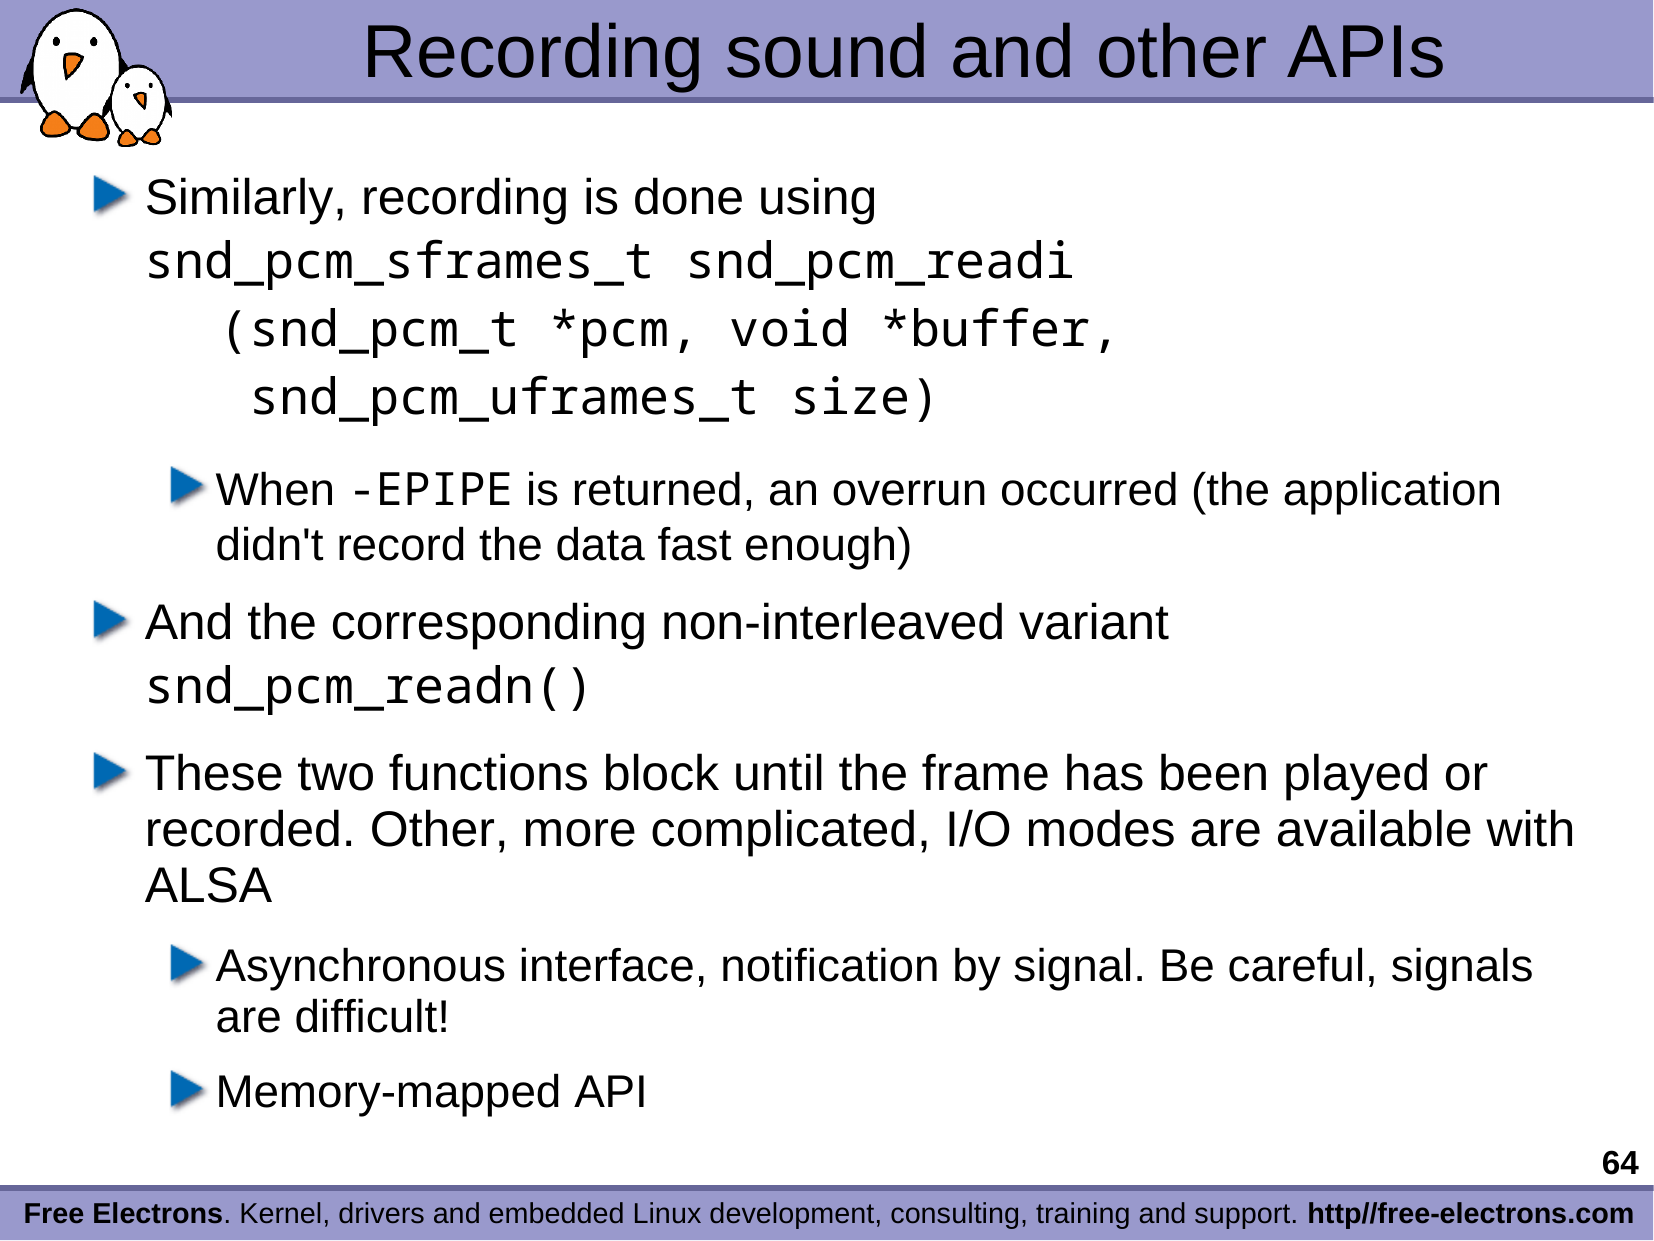

# Recording sound and other APIs
Similarly, recording is done using
snd_pcm_sframes_t snd_pcm_readi
	(snd_pcm_t *pcm, void *buffer,
	 snd_pcm_uframes_t size)
When -EPIPE is returned, an overrun occurred (the application didn't record the data fast enough)
And the corresponding non-interleaved variant snd_pcm_readn()
These two functions block until the frame has been played or recorded. Other, more complicated, I/O modes are available with ALSA
Asynchronous interface, notification by signal. Be careful, signals are difficult!
Memory-mapped API